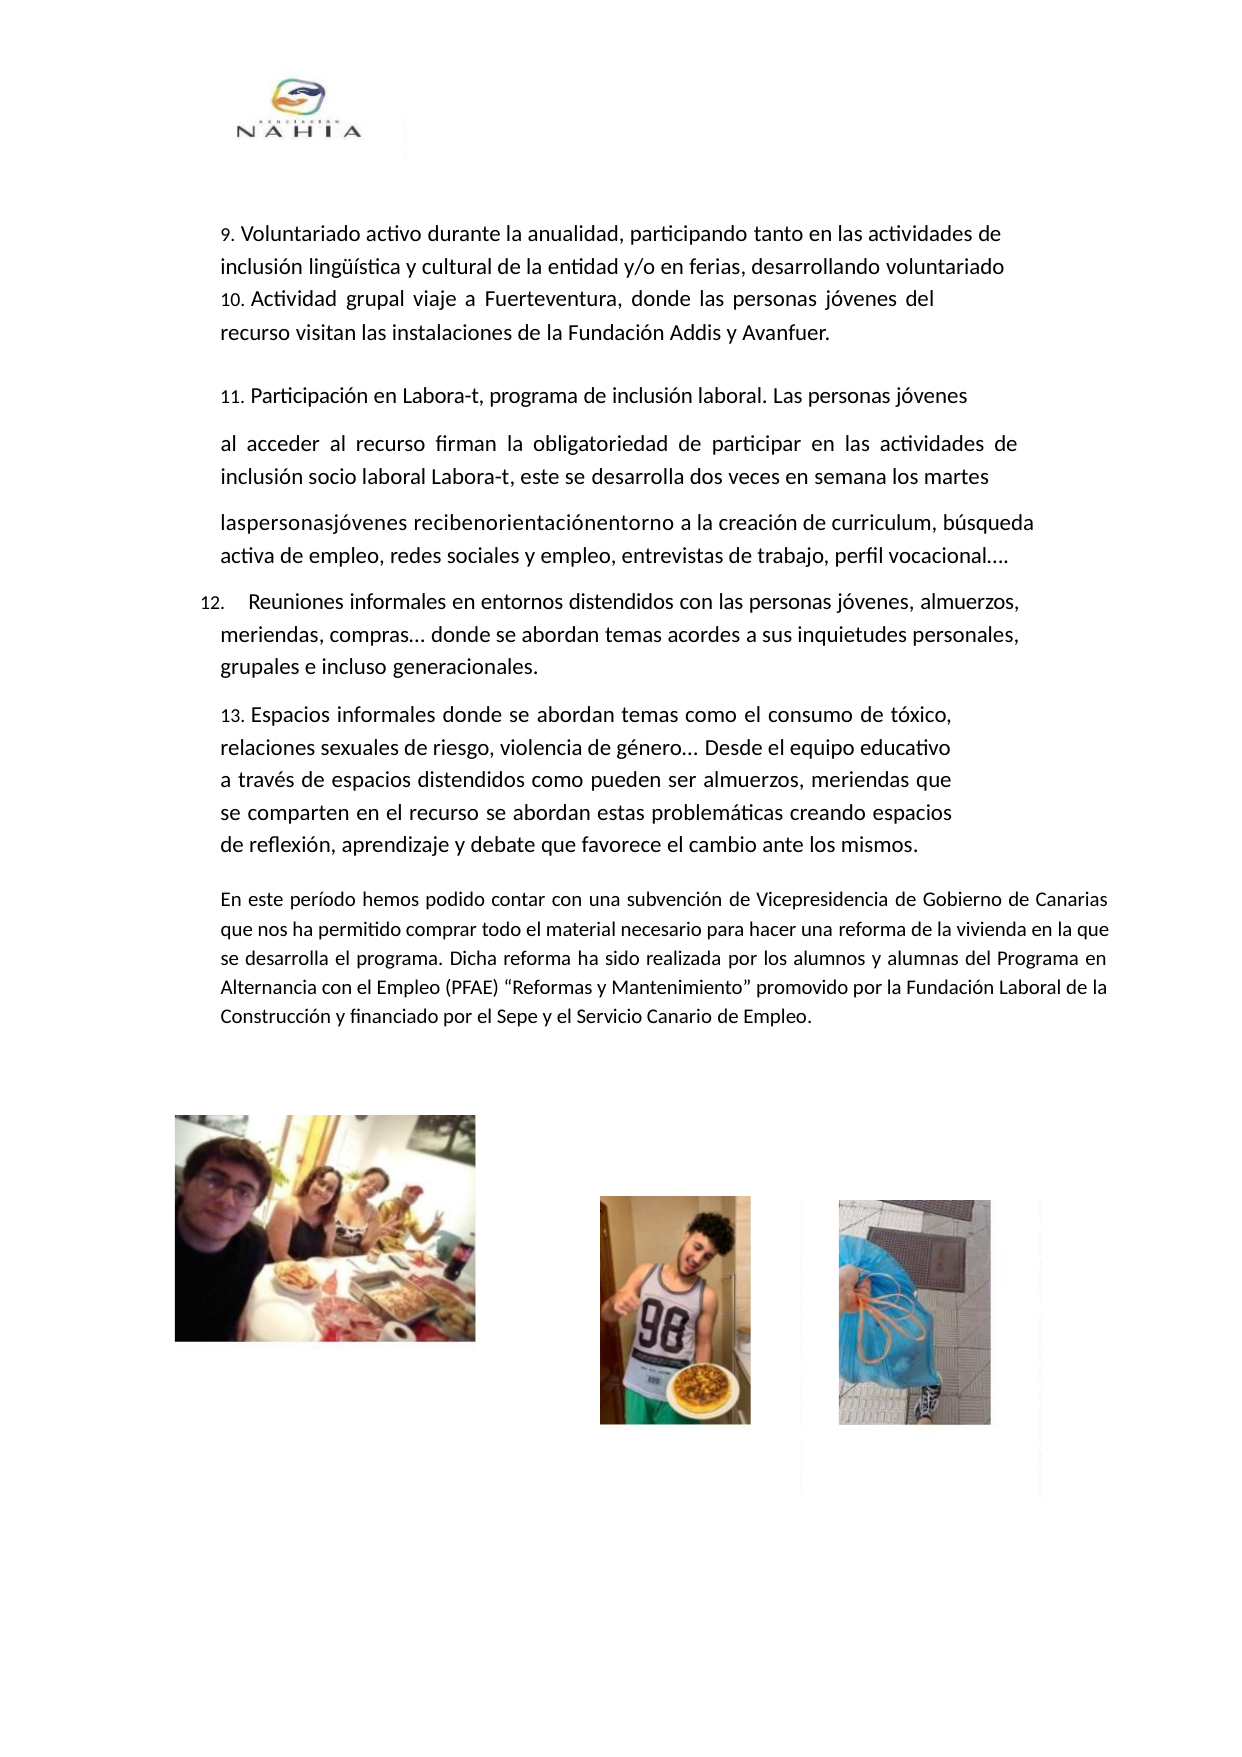

9. Voluntariado activo durante la anualidad, participando tanto en las actividades de
inclusión lingüística y cultural de la entidad y/o en ferias, desarrollando voluntariado
10. Actividad grupal viaje a Fuerteventura, donde las personas jóvenes del
recurso visitan las instalaciones de la Fundación Addis y Avanfuer.
11. Participación en Labora-t, programa de inclusión laboral. Las personas jóvenes
al acceder al recurso firman la obligatoriedad de participar en las actividades de
inclusión socio laboral Labora-t, este se desarrolla dos veces en semana los martes
laspersonasjóvenes recibenorientaciónentorno a la creación de curriculum, búsqueda
activa de empleo, redes sociales y empleo, entrevistas de trabajo, perfil vocacional….
12. Reuniones informales en entornos distendidos con las personas jóvenes, almuerzos,
meriendas, compras… donde se abordan temas acordes a sus inquietudes personales,
grupales e incluso generacionales.
13. Espacios informales donde se abordan temas como el consumo de tóxico,
relaciones sexuales de riesgo, violencia de género… Desde el equipo educativo
a través de espacios distendidos como pueden ser almuerzos, meriendas que
se comparten en el recurso se abordan estas problemáticas creando espacios
de reflexión, aprendizaje y debate que favorece el cambio ante los mismos.
En este período hemos podido contar con una subvención de Vicepresidencia de Gobierno de Canarias
que nos ha permitido comprar todo el material necesario para hacer una reforma de la vivienda en la que
se desarrolla el programa. Dicha reforma ha sido realizada por los alumnos y alumnas del Programa en
Alternancia con el Empleo (PFAE) “Reformas y Mantenimiento” promovido por la Fundación Laboral de la
Construcción y financiado por el Sepe y el Servicio Canario de Empleo.